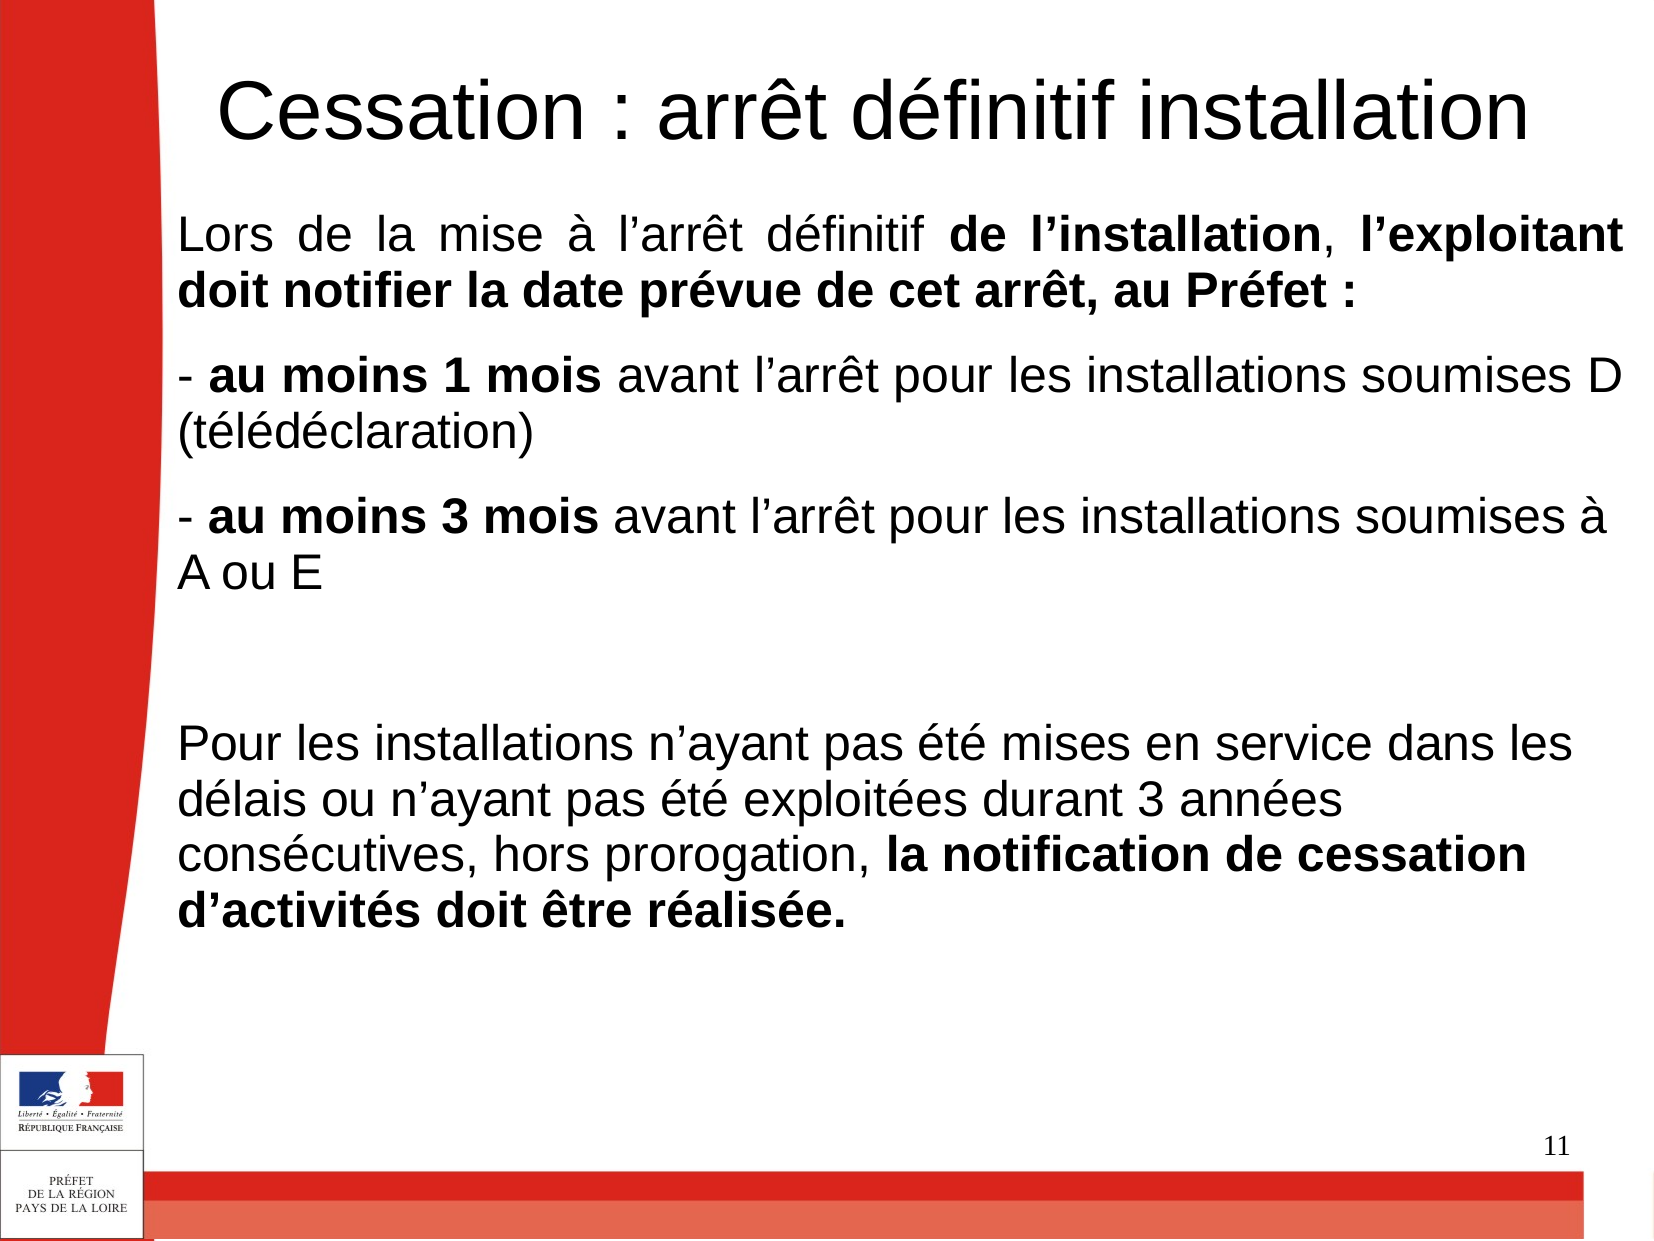

# Cessation : arrêt définitif installation
Lors de la mise à l’arrêt définitif de l’installation, l’exploitant doit notifier la date prévue de cet arrêt, au Préfet :
- au moins 1 mois avant l’arrêt pour les installations soumises D (télédéclaration)
- au moins 3 mois avant l’arrêt pour les installations soumises à A ou E
Pour les installations n’ayant pas été mises en service dans les délais ou n’ayant pas été exploitées durant 3 années consécutives, hors prorogation, la notification de cessation d’activités doit être réalisée.
11